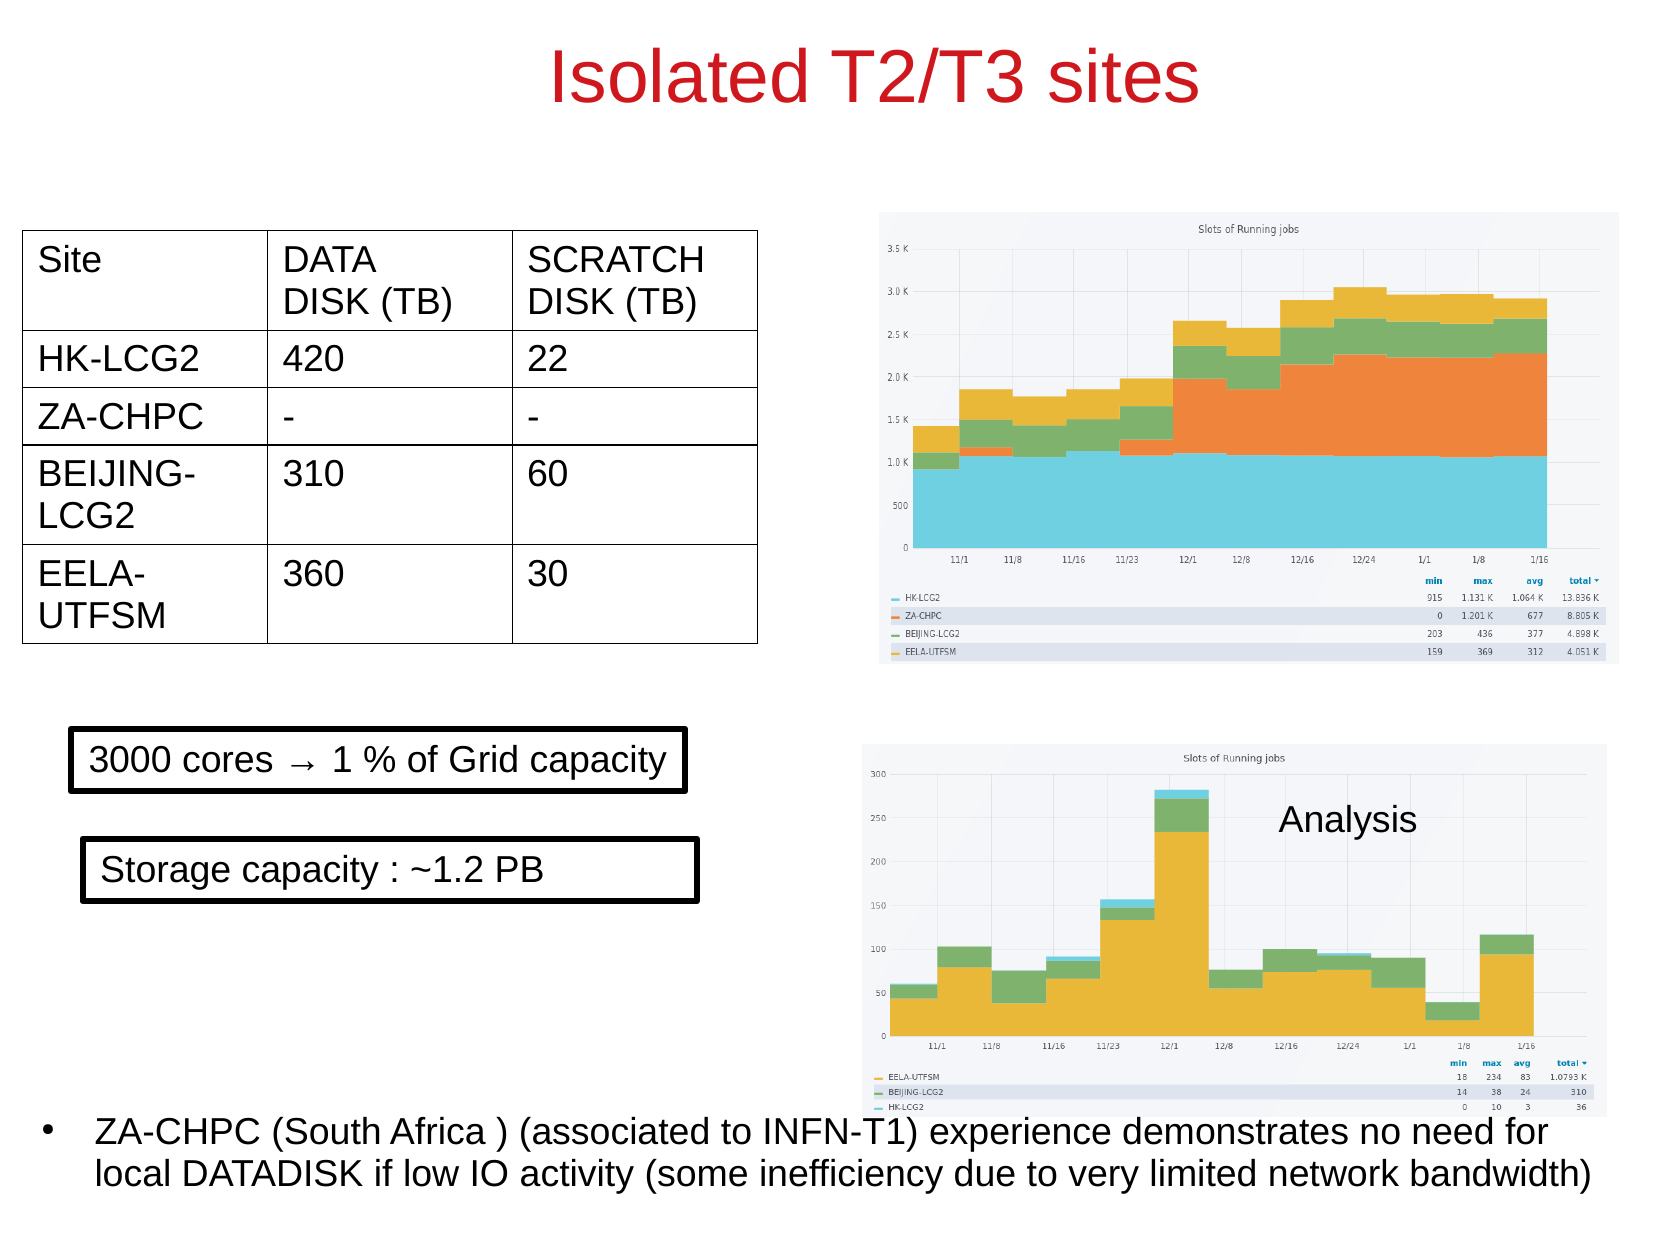

# Isolated T2/T3 sites
| Site | DATA DISK (TB) | SCRATCH DISK (TB) |
| --- | --- | --- |
| HK-LCG2 | 420 | 22 |
| ZA-CHPC | - | - |
| BEIJING-LCG2 | 310 | 60 |
| EELA-UTFSM | 360 | 30 |
3000 cores → 1 % of Grid capacity
Analysis
Storage capacity : ~1.2 PB
ZA-CHPC (South Africa ) (associated to INFN-T1) experience demonstrates no need for local DATADISK if low IO activity (some inefficiency due to very limited network bandwidth)